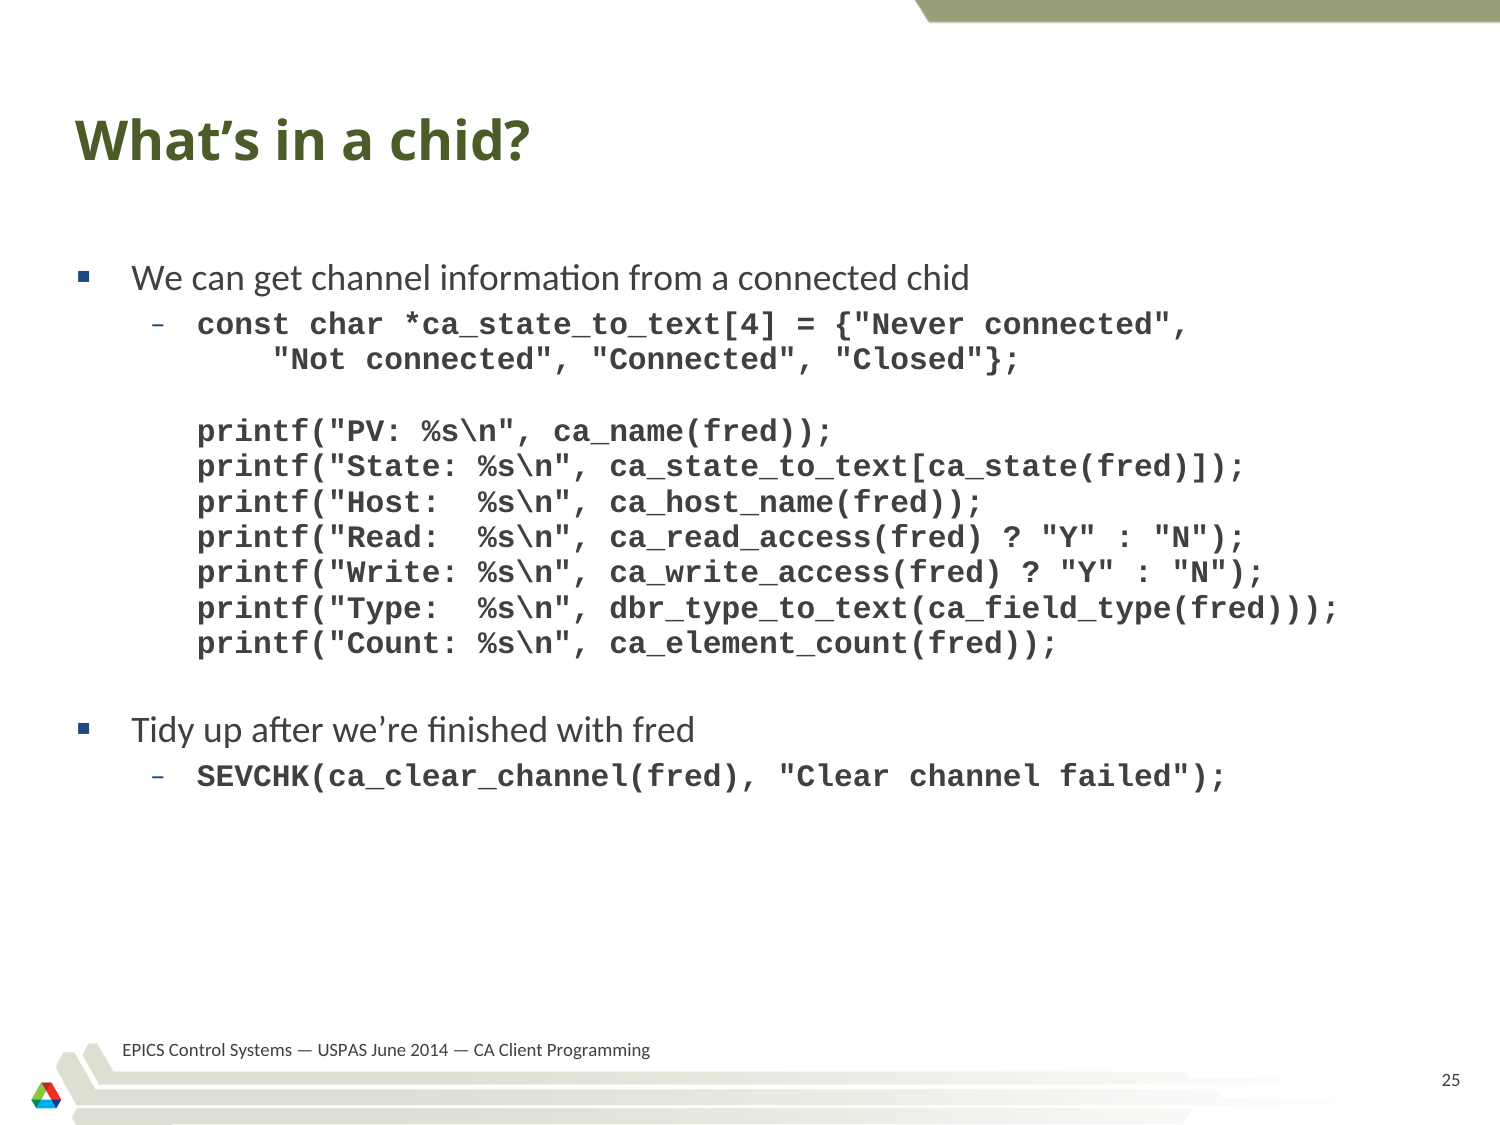

# What’s in a chid?
We can get channel information from a connected chid
const char *ca_state_to_text[4] = {"Never connected",
 "Not connected", "Connected", "Closed"};
printf("PV: %s\n", ca_name(fred));
printf("State: %s\n", ca_state_to_text[ca_state(fred)]);
printf("Host: %s\n", ca_host_name(fred));
printf("Read: %s\n", ca_read_access(fred) ? "Y" : "N");
printf("Write: %s\n", ca_write_access(fred) ? "Y" : "N");
printf("Type: %s\n", dbr_type_to_text(ca_field_type(fred)));
printf("Count: %s\n", ca_element_count(fred));
Tidy up after we’re finished with fred
SEVCHK(ca_clear_channel(fred), "Clear channel failed");
EPICS Control Systems — USPAS June 2014 — CA Client Programming
25